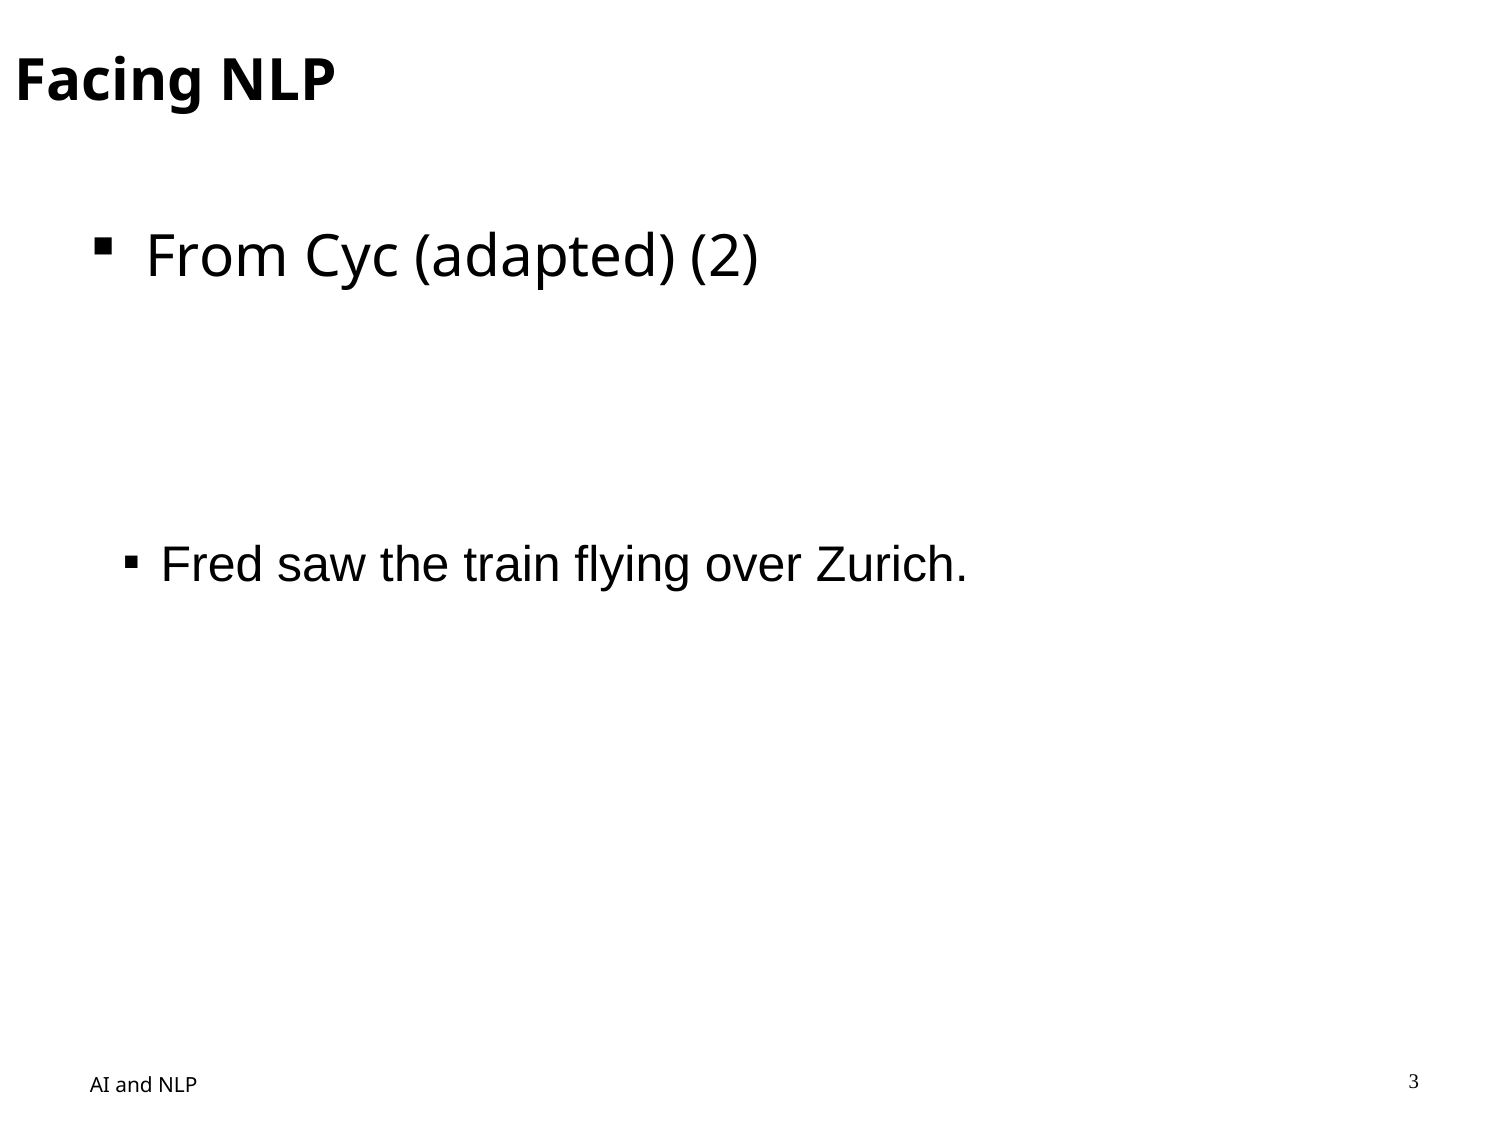

Facing NLP
# From Cyc (adapted) (2)
Fred saw the train flying over Zurich.
3